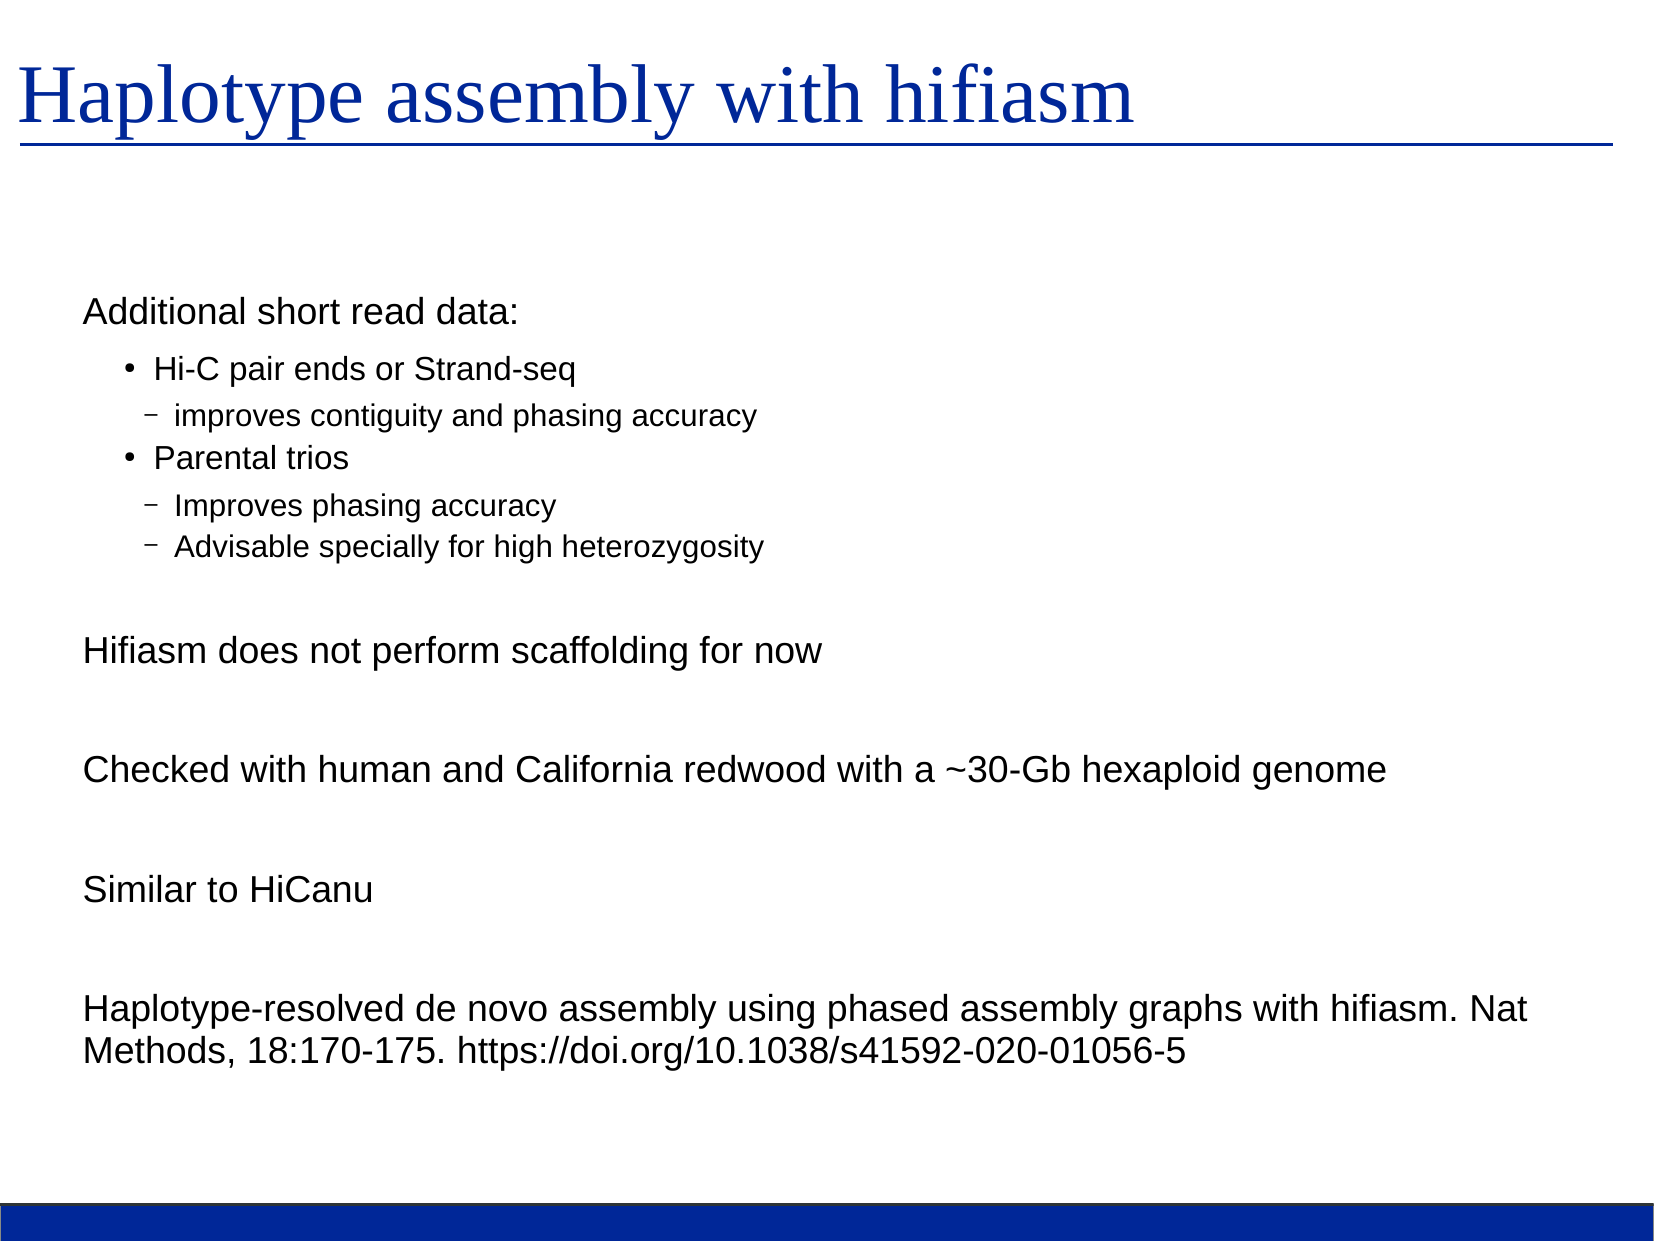

# Haplotype assembly with hifiasm
Additional short read data:
Hi-C pair ends or Strand-seq
improves contiguity and phasing accuracy
Parental trios
Improves phasing accuracy
Advisable specially for high heterozygosity
Hifiasm does not perform scaffolding for now
Checked with human and California redwood with a ~30-Gb hexaploid genome
Similar to HiCanu
Haplotype-resolved de novo assembly using phased assembly graphs with hifiasm. Nat Methods, 18:170-175. https://doi.org/10.1038/s41592-020-01056-5